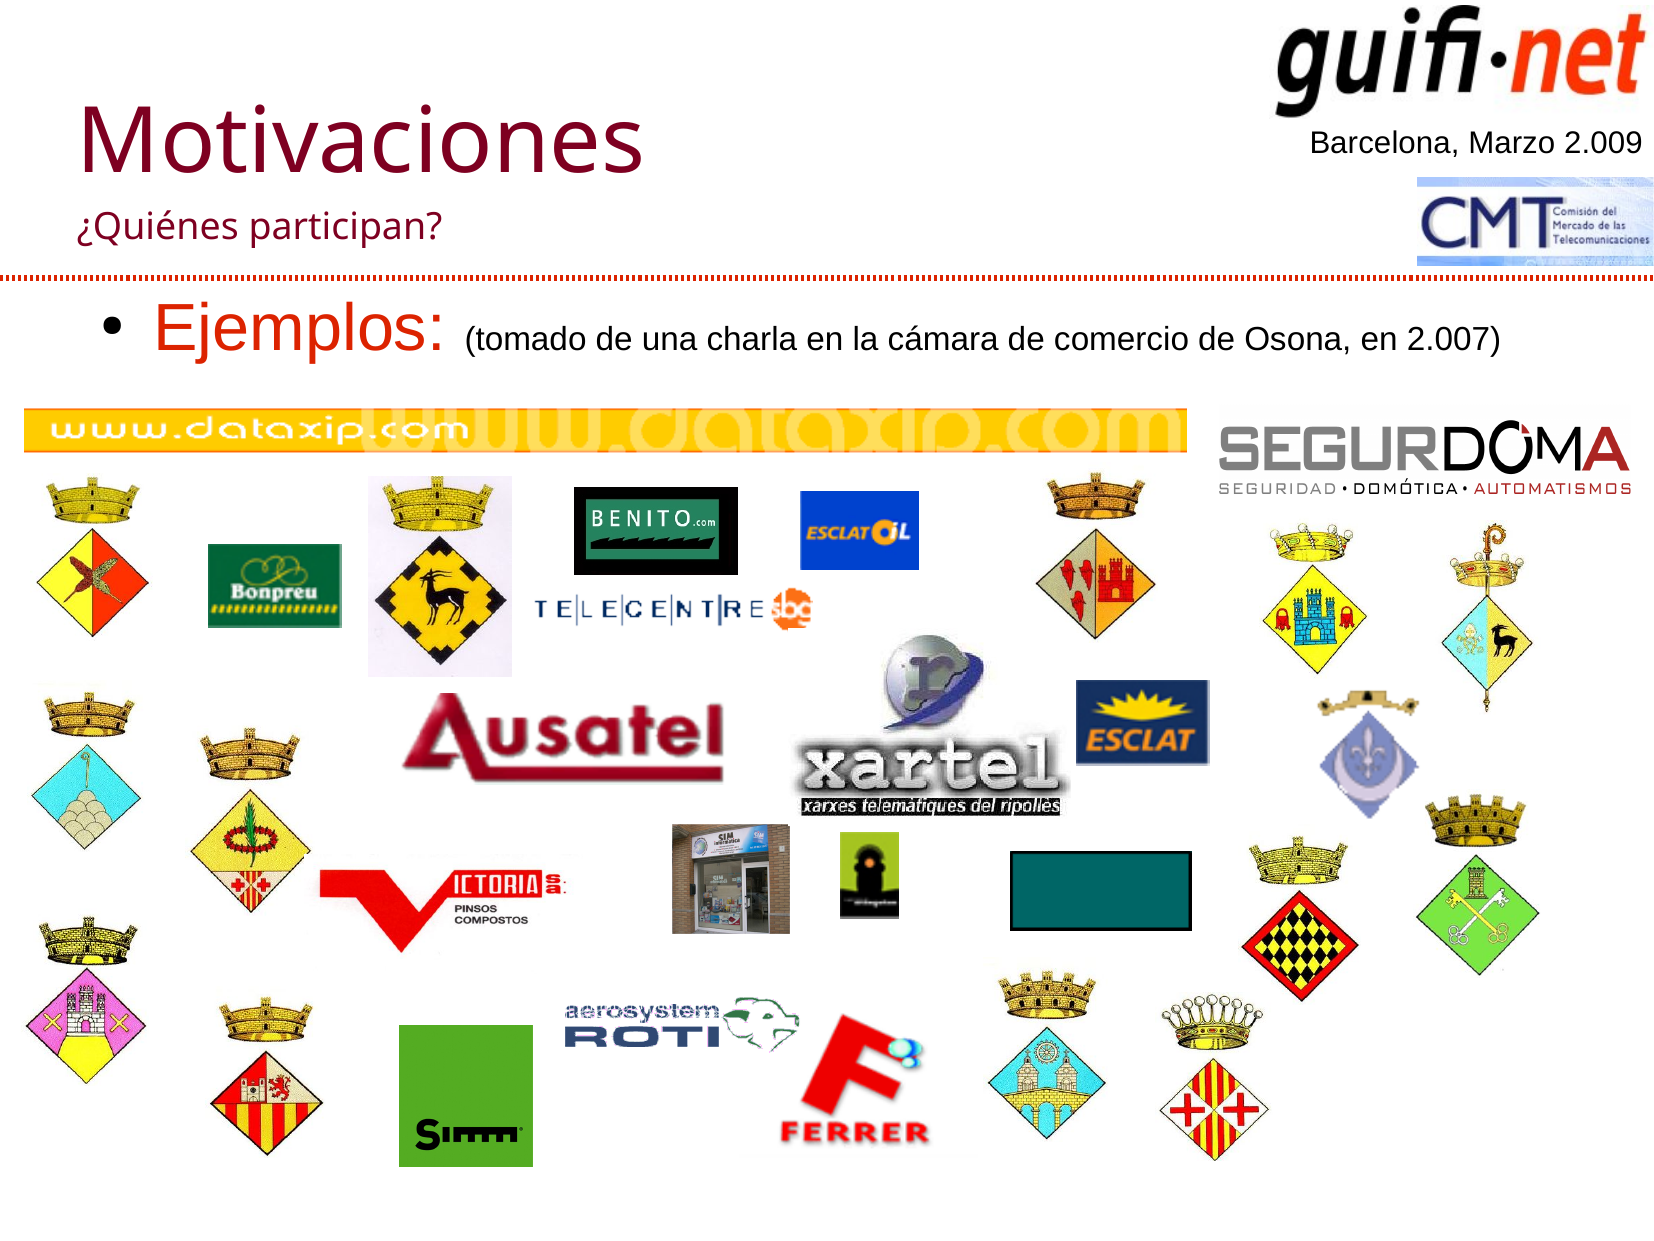

# Motivaciones ¿Quiénes participan?
Ejemplos: (tomado de una charla en la cámara de comercio de Osona, en 2.007)